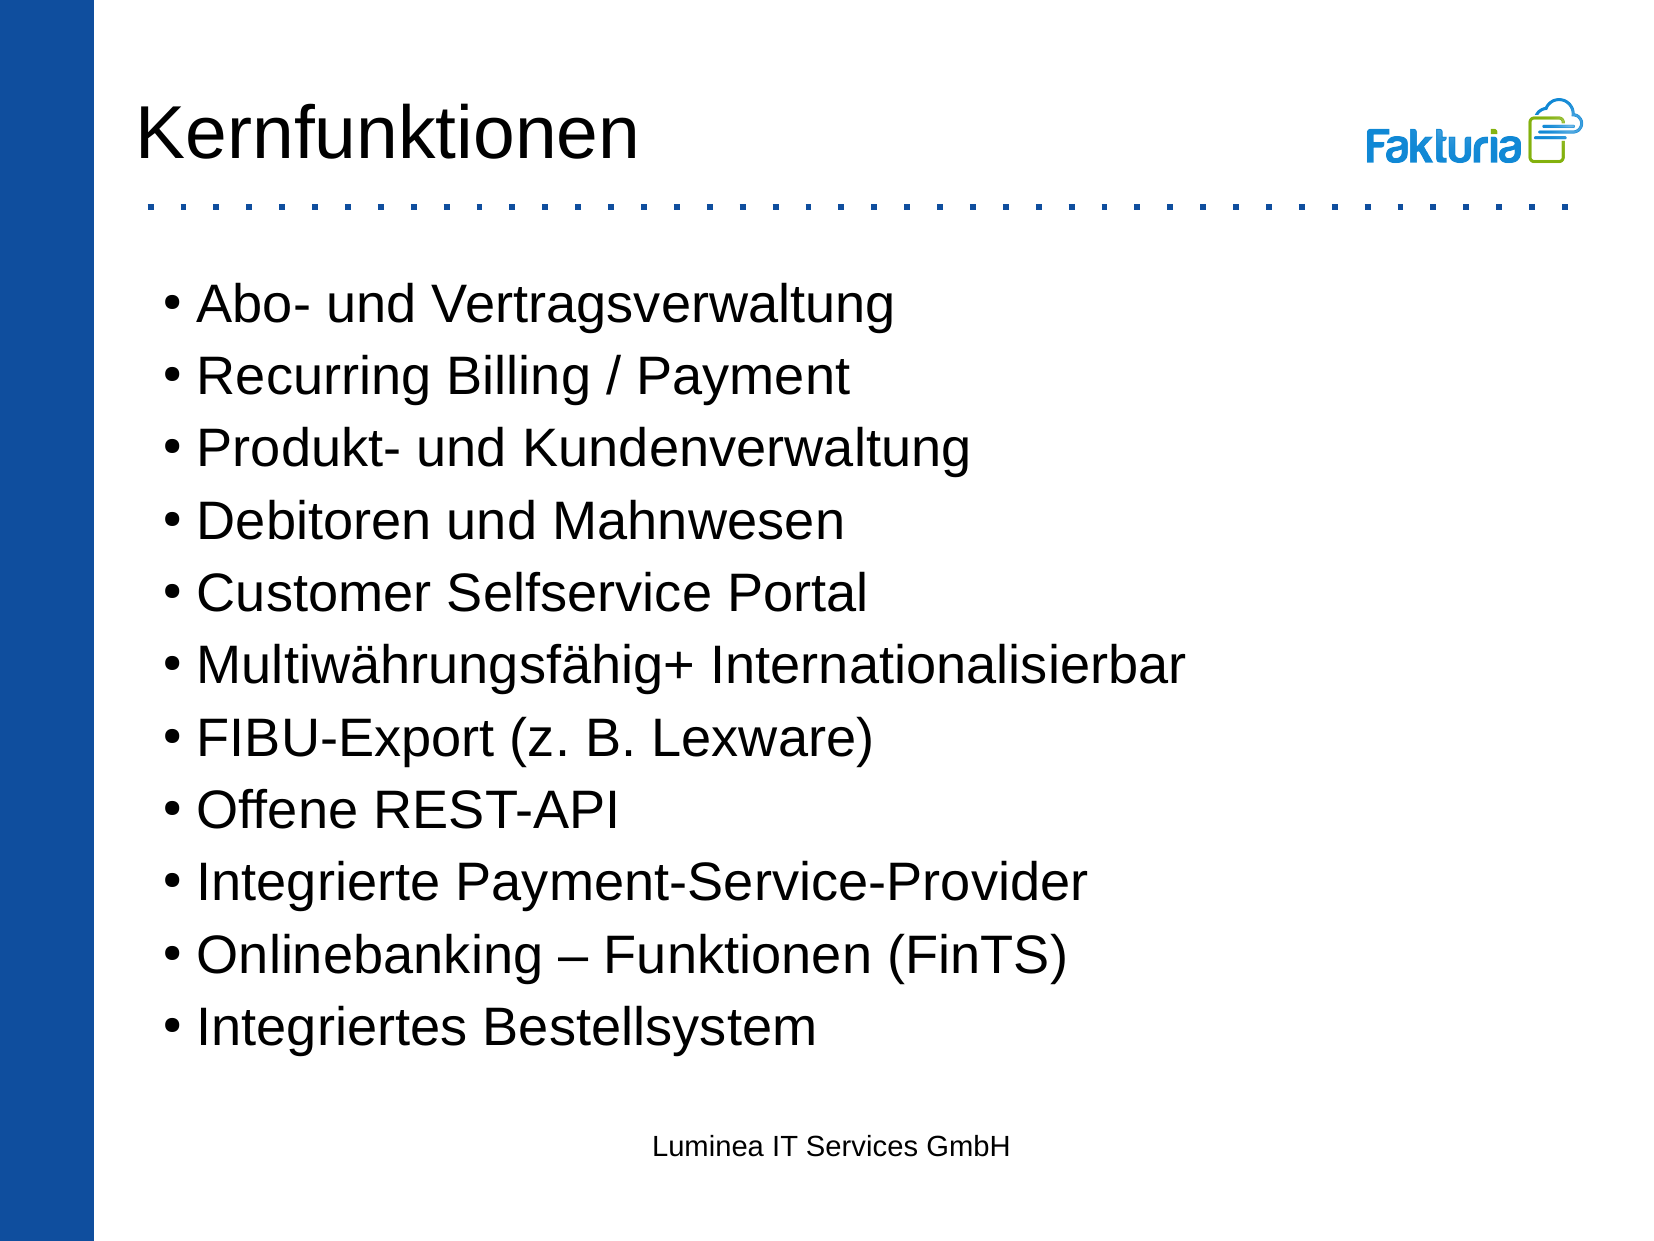

# Kernfunktionen
 Abo- und Vertragsverwaltung
 Recurring Billing / Payment
 Produkt- und Kundenverwaltung
 Debitoren und Mahnwesen
 Customer Selfservice Portal
 Multiwährungsfähig+ Internationalisierbar
 FIBU-Export (z. B. Lexware)
 Offene REST-API
 Integrierte Payment-Service-Provider
 Onlinebanking – Funktionen (FinTS)
 Integriertes Bestellsystem
 Luminea IT Services GmbH